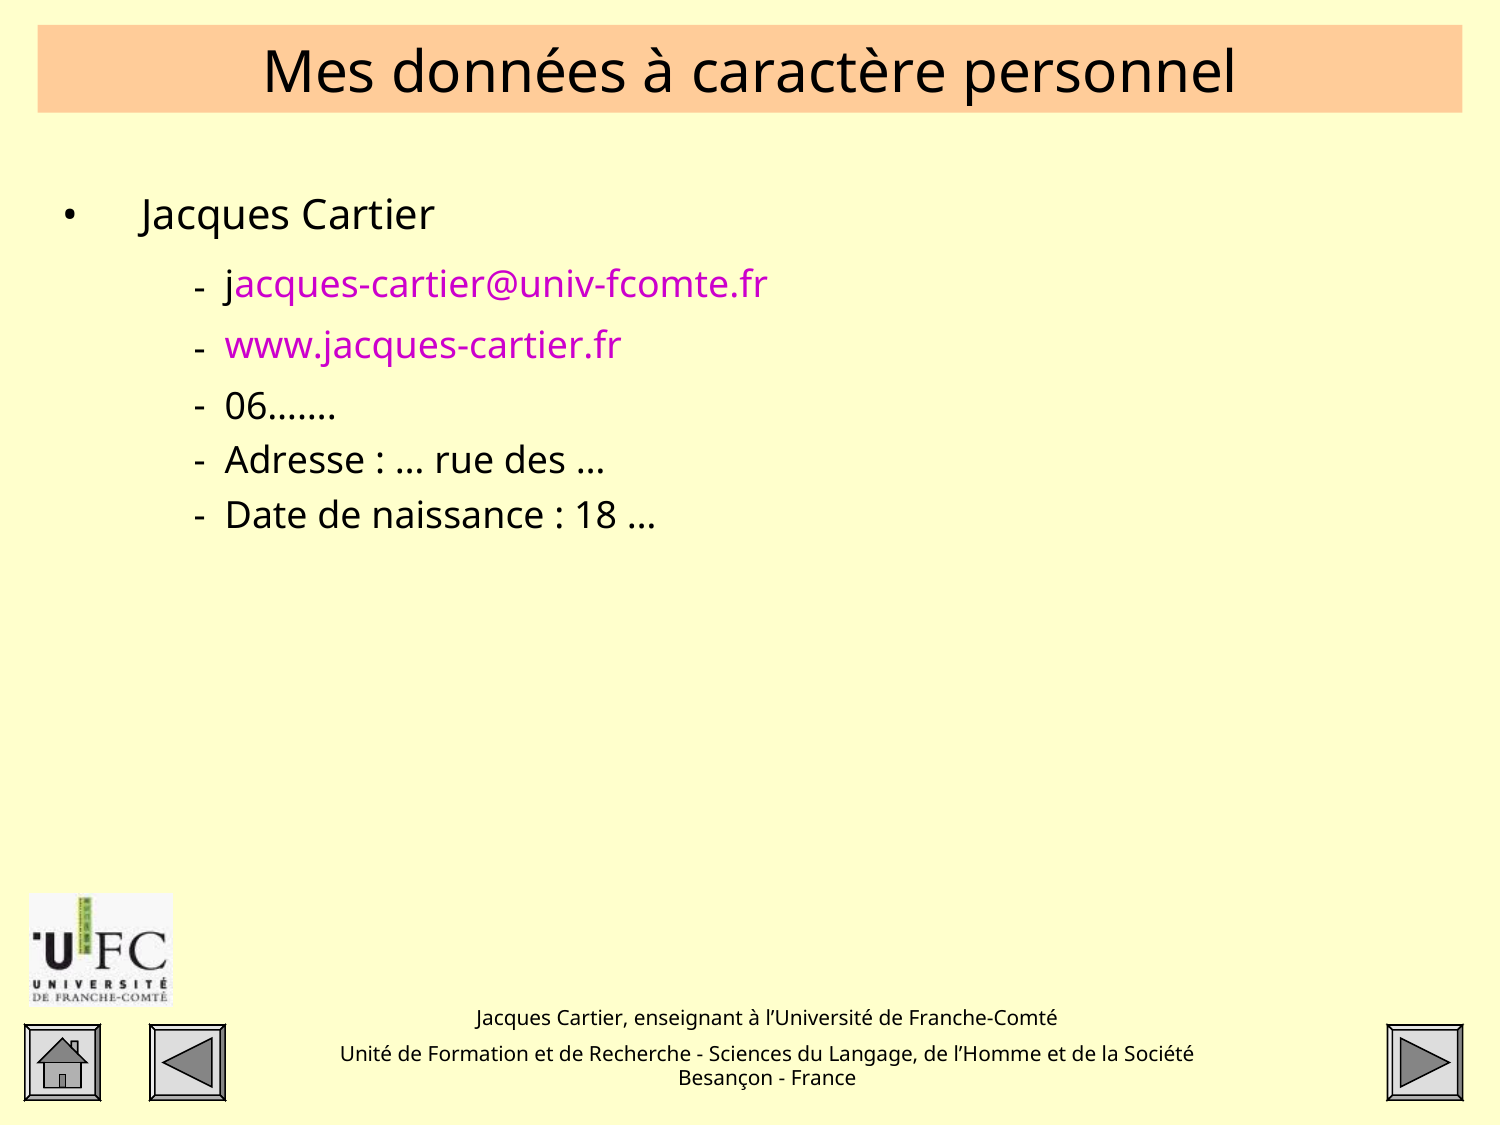

# Mes données à caractère personnel
Jacques Cartier
jacques-cartier@univ-fcomte.fr
www.jacques-cartier.fr
06…….
Adresse : … rue des …
Date de naissance : 18 …